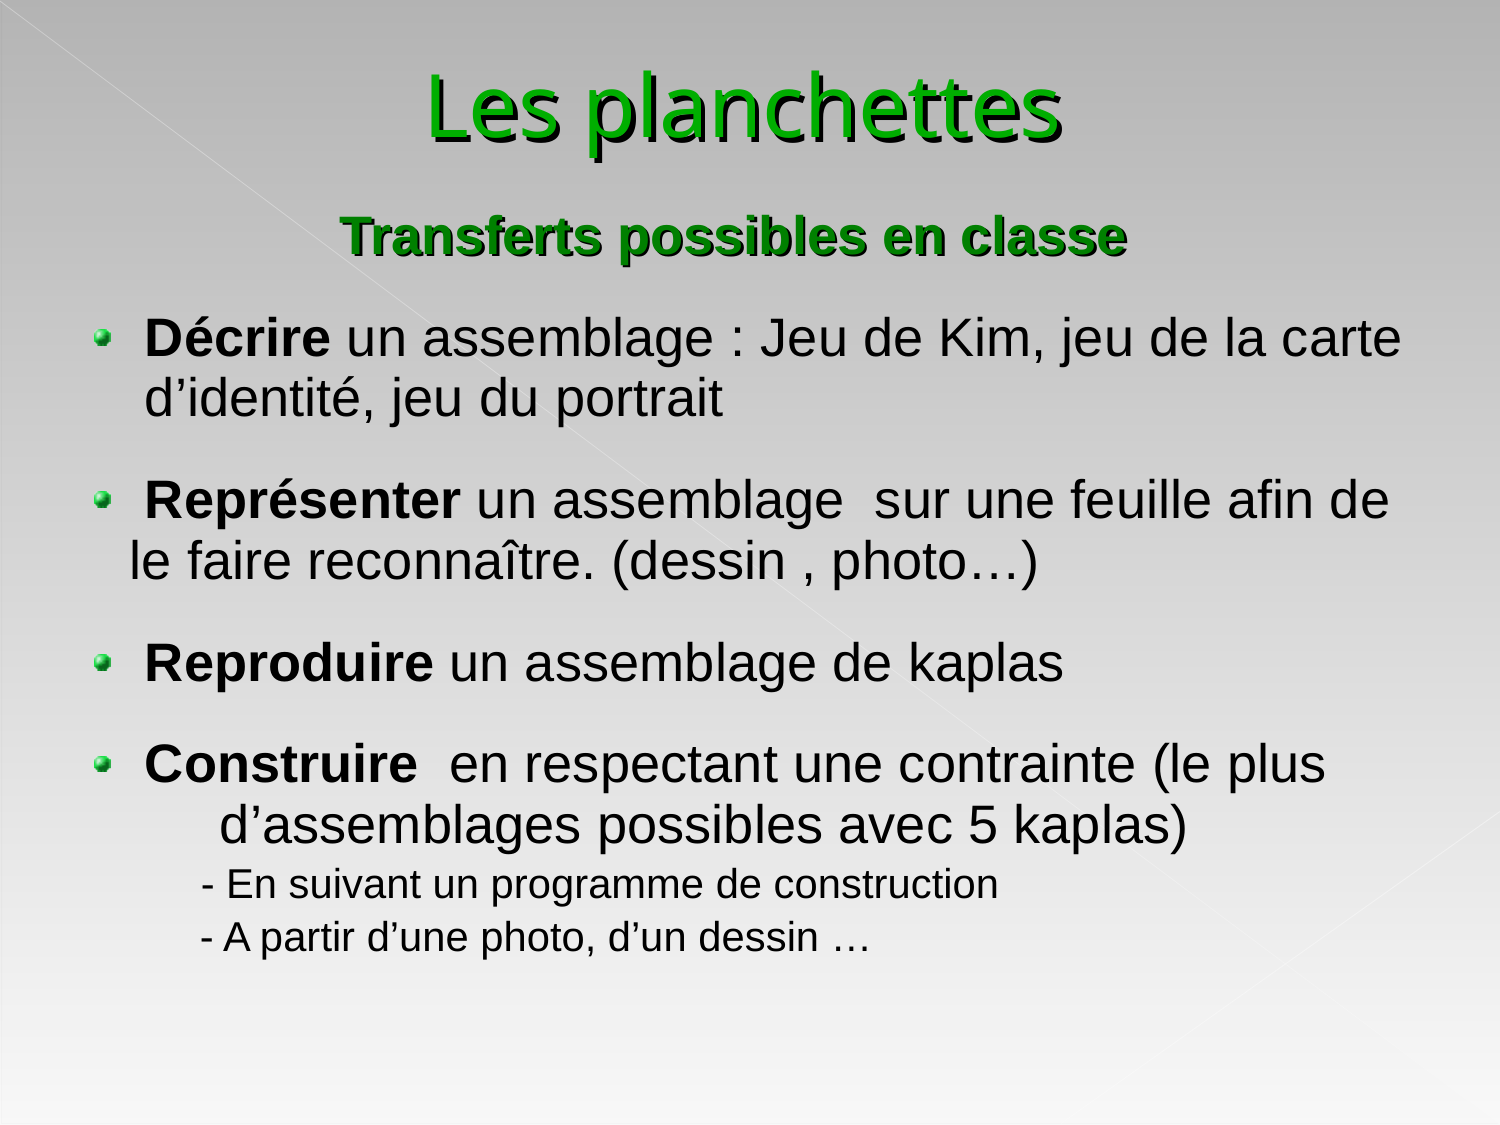

# Les planchettes
Transferts possibles en classe
 Décrire un assemblage : Jeu de Kim, jeu de la carte d’identité, jeu du portrait
 Représenter un assemblage sur une feuille afin de le faire reconnaître. (dessin , photo…)
 Reproduire un assemblage de kaplas
 Construire en respectant une contrainte (le plus d’assemblages possibles avec 5 kaplas)
- En suivant un programme de construction
 - A partir d’une photo, d’un dessin …